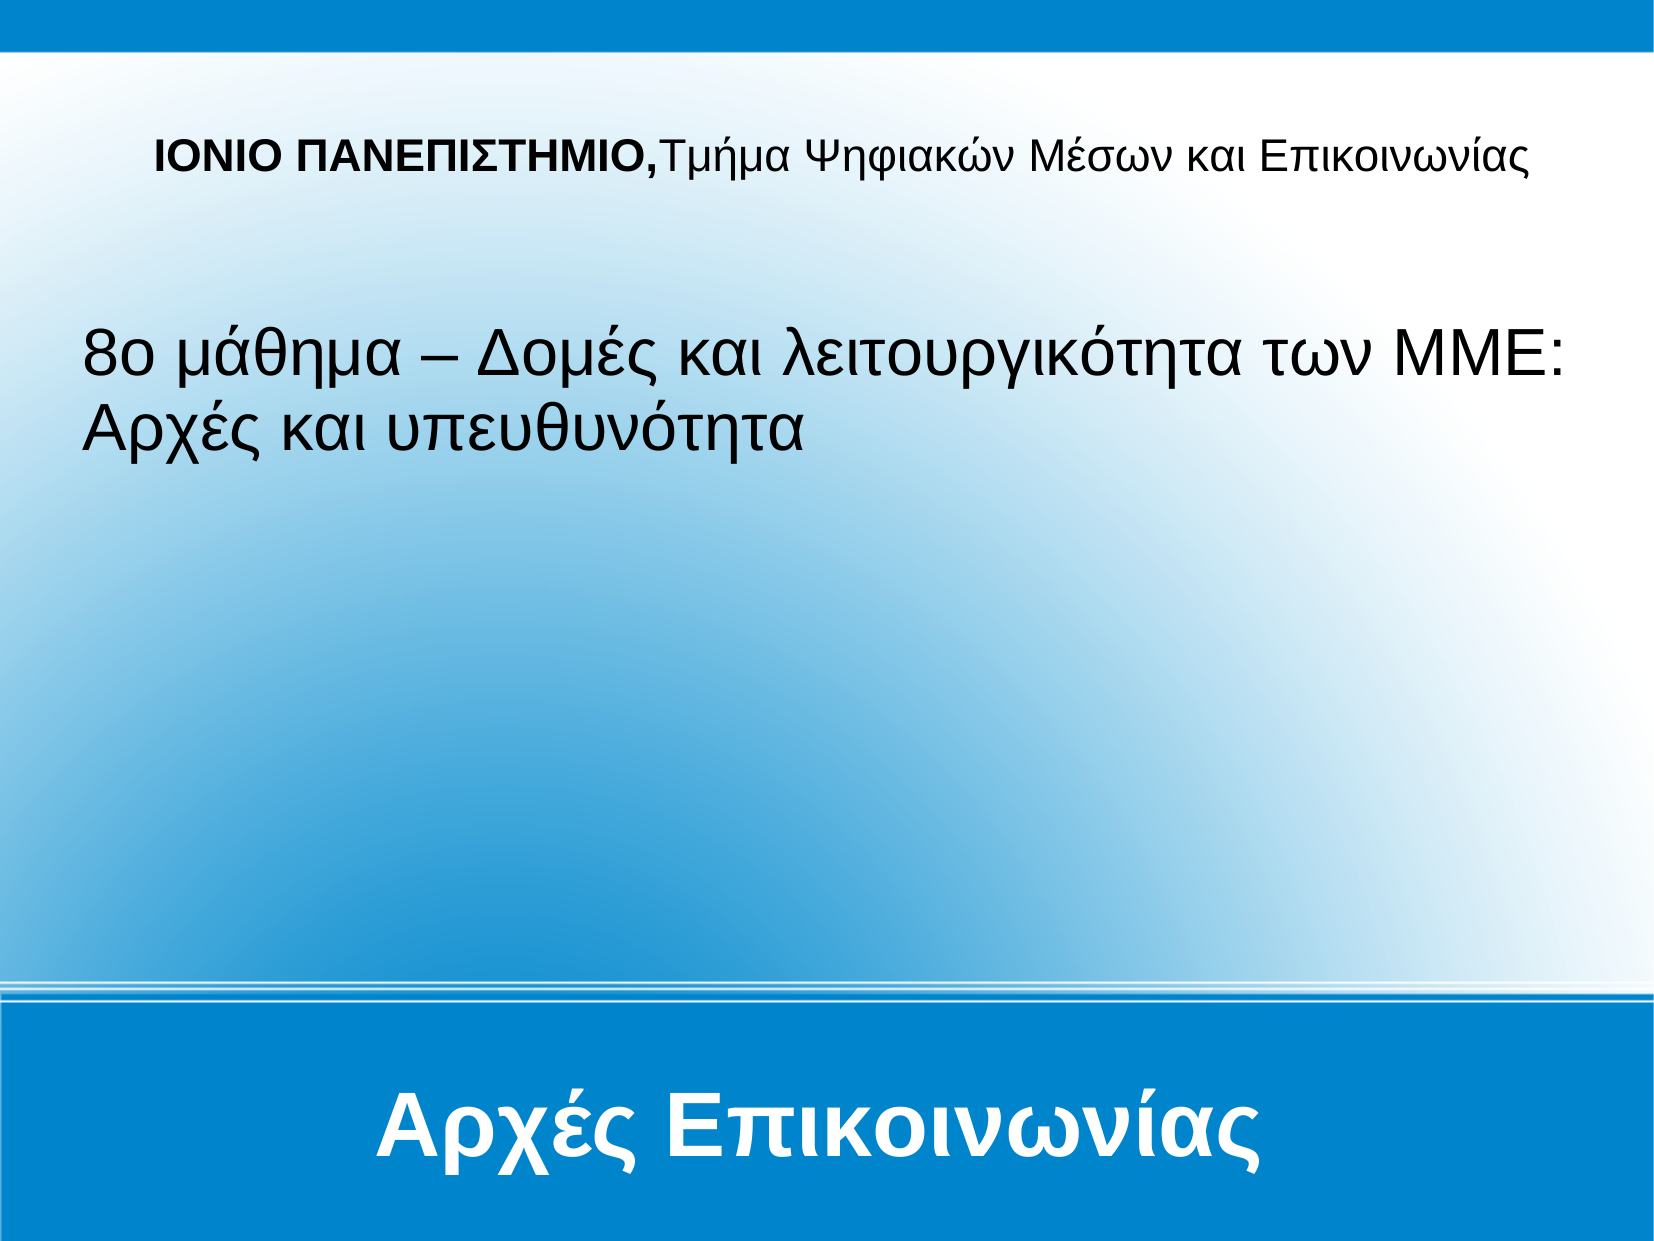

ΙΟΝΙΟ ΠΑΝΕΠΙΣΤΗΜΙΟ,Τμήμα Ψηφιακών Μέσων και Επικοινωνίας
8ο μάθημα – Δομές και λειτουργικότητα των ΜΜΕ: Αρχές και υπευθυνότητα
# Αρχές Επικοινωνίας